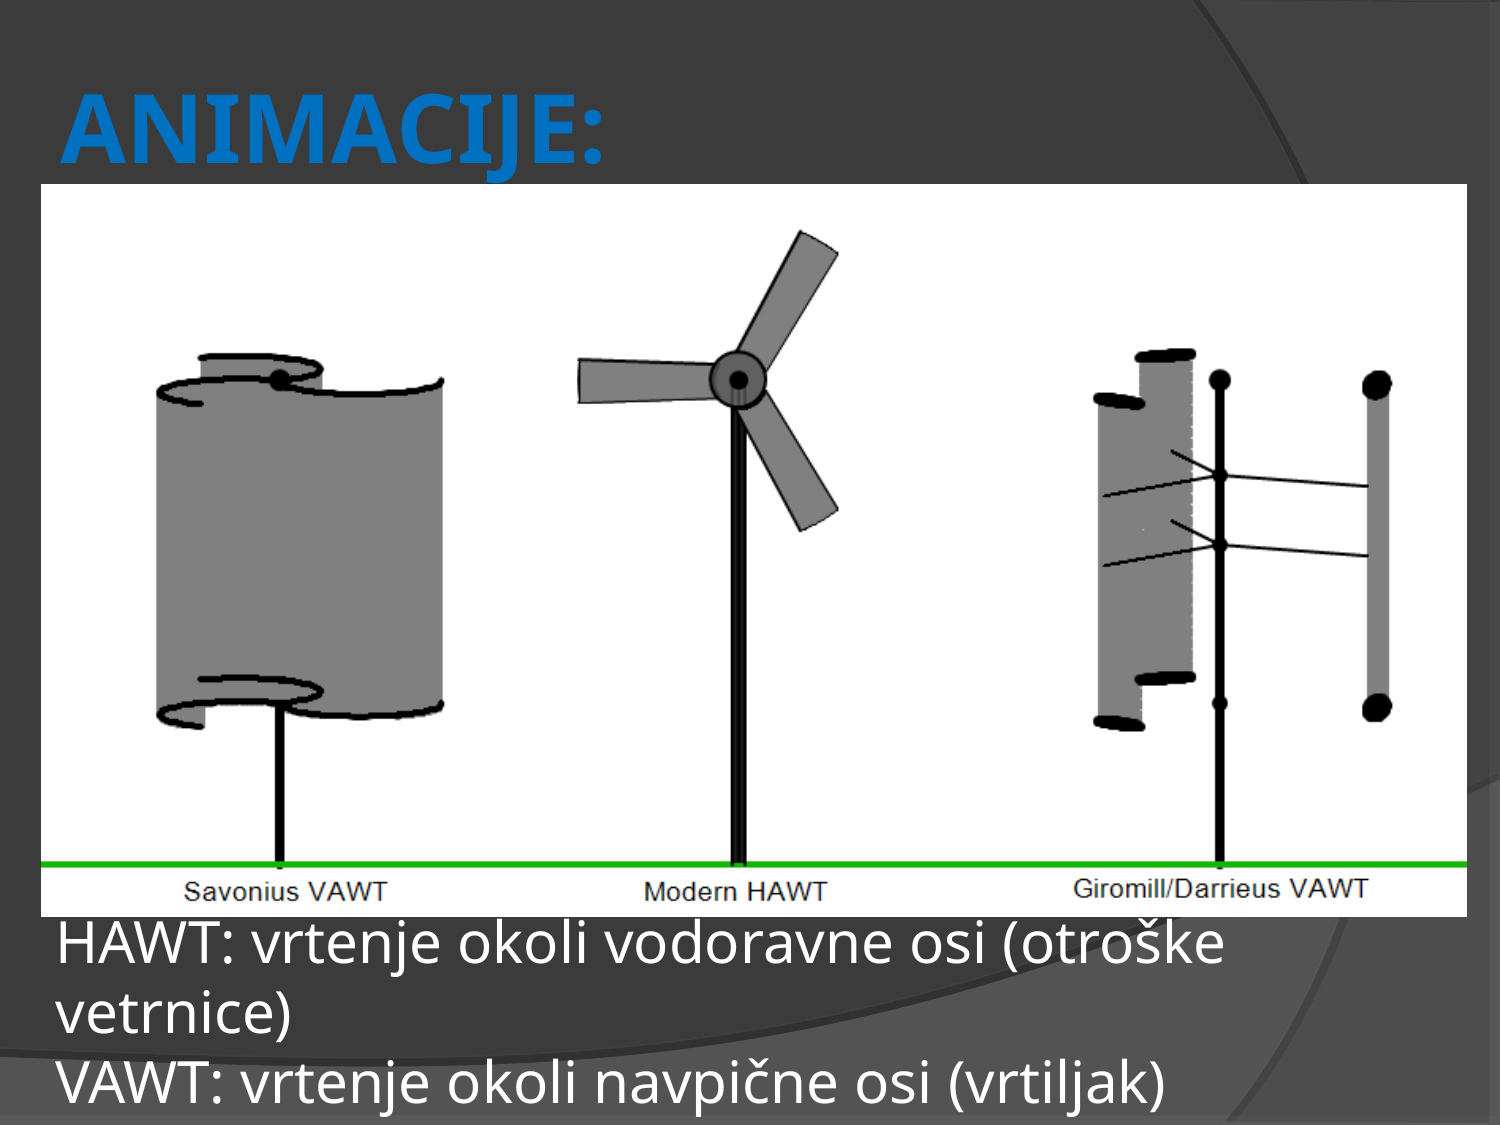

# ANIMACIJE:
HAWT: vrtenje okoli vodoravne osi (otroške vetrnice)
VAWT: vrtenje okoli navpične osi (vrtiljak)